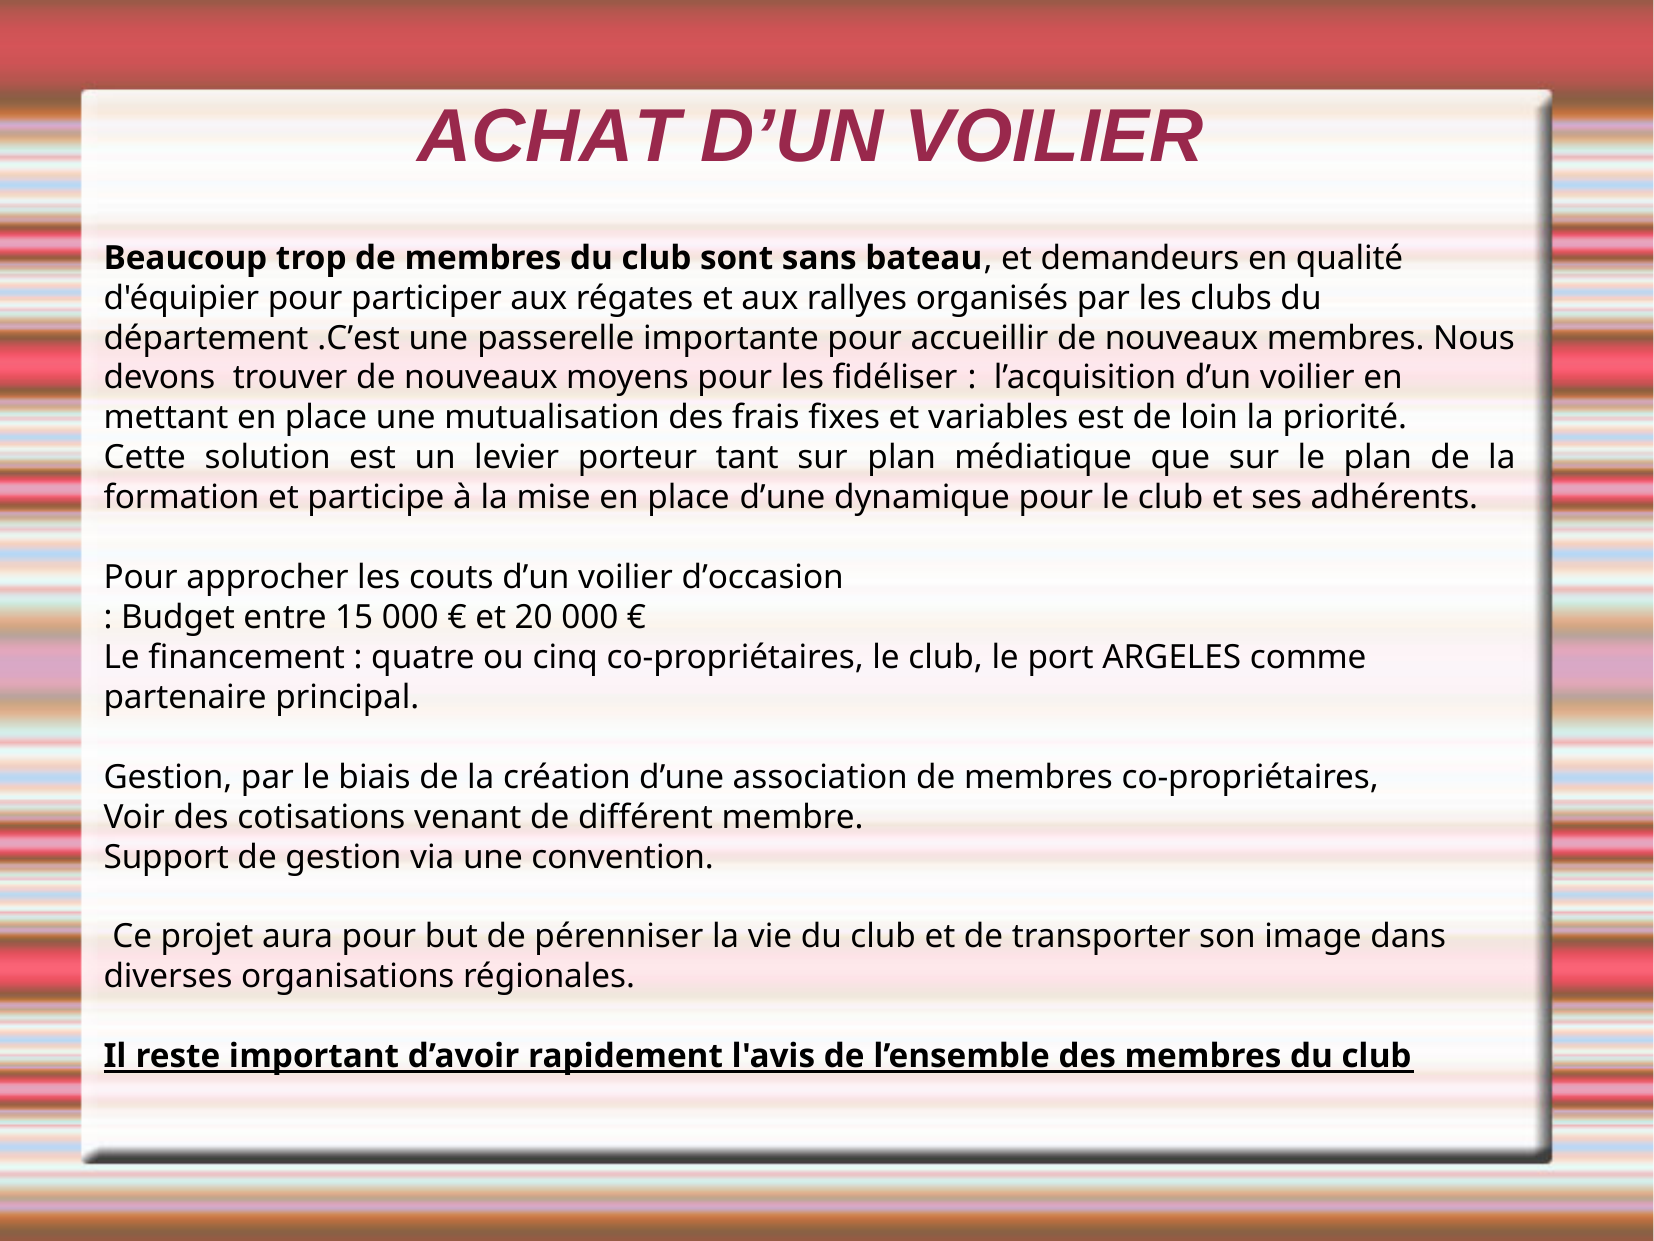

# ACHAT D’UN VOILIER
Beaucoup trop de membres du club sont sans bateau, et demandeurs en qualité d'équipier pour participer aux régates et aux rallyes organisés par les clubs du département .C’est une passerelle importante pour accueillir de nouveaux membres. Nous devons trouver de nouveaux moyens pour les fidéliser : l’acquisition d’un voilier en mettant en place une mutualisation des frais fixes et variables est de loin la priorité.
Cette solution est un levier porteur tant sur plan médiatique que sur le plan de la formation et participe à la mise en place d’une dynamique pour le club et ses adhérents.
Pour approcher les couts d’un voilier d’occasion
: Budget entre 15 000 € et 20 000 €
Le financement : quatre ou cinq co-propriétaires, le club, le port ARGELES comme partenaire principal.
Gestion, par le biais de la création d’une association de membres co-propriétaires,
Voir des cotisations venant de différent membre.
Support de gestion via une convention.
 Ce projet aura pour but de pérenniser la vie du club et de transporter son image dans diverses organisations régionales.
Il reste important d’avoir rapidement l'avis de l’ensemble des membres du club